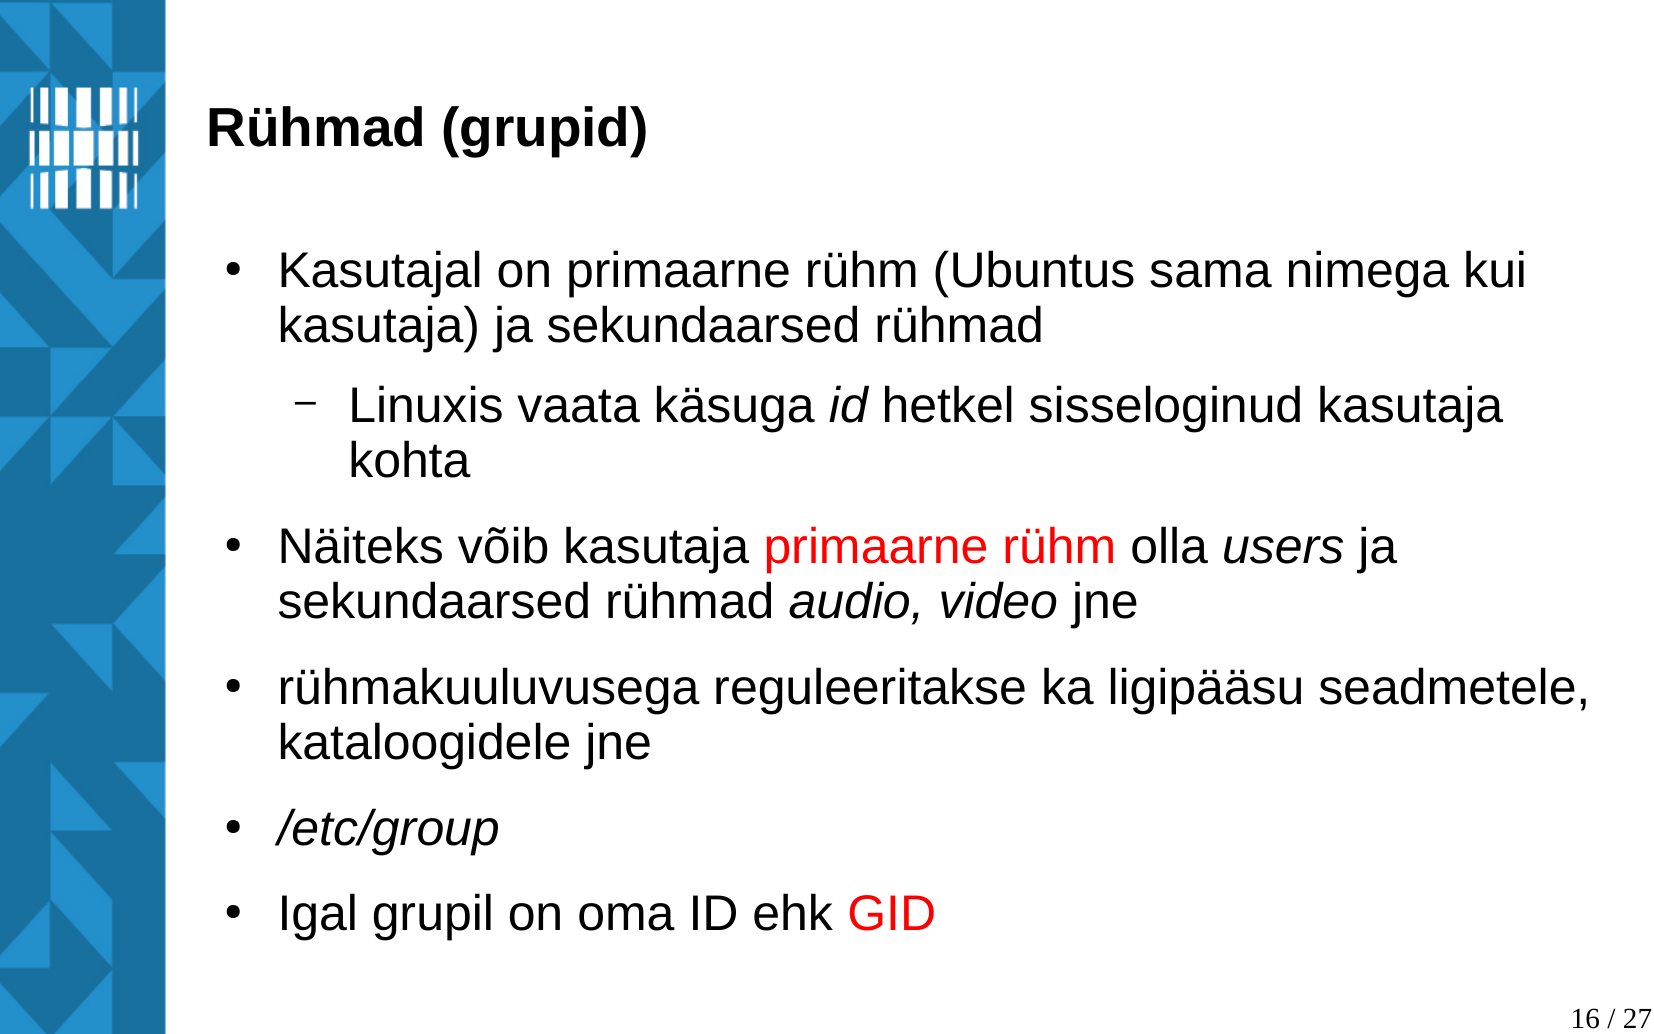

# Rühmad (grupid)
Kasutajal on primaarne rühm (Ubuntus sama nimega kui kasutaja) ja sekundaarsed rühmad
Linuxis vaata käsuga id hetkel sisseloginud kasutaja kohta
Näiteks võib kasutaja primaarne rühm olla users ja sekundaarsed rühmad audio, video jne
rühmakuuluvusega reguleeritakse ka ligipääsu seadmetele, kataloogidele jne
/etc/group
Igal grupil on oma ID ehk GID
16